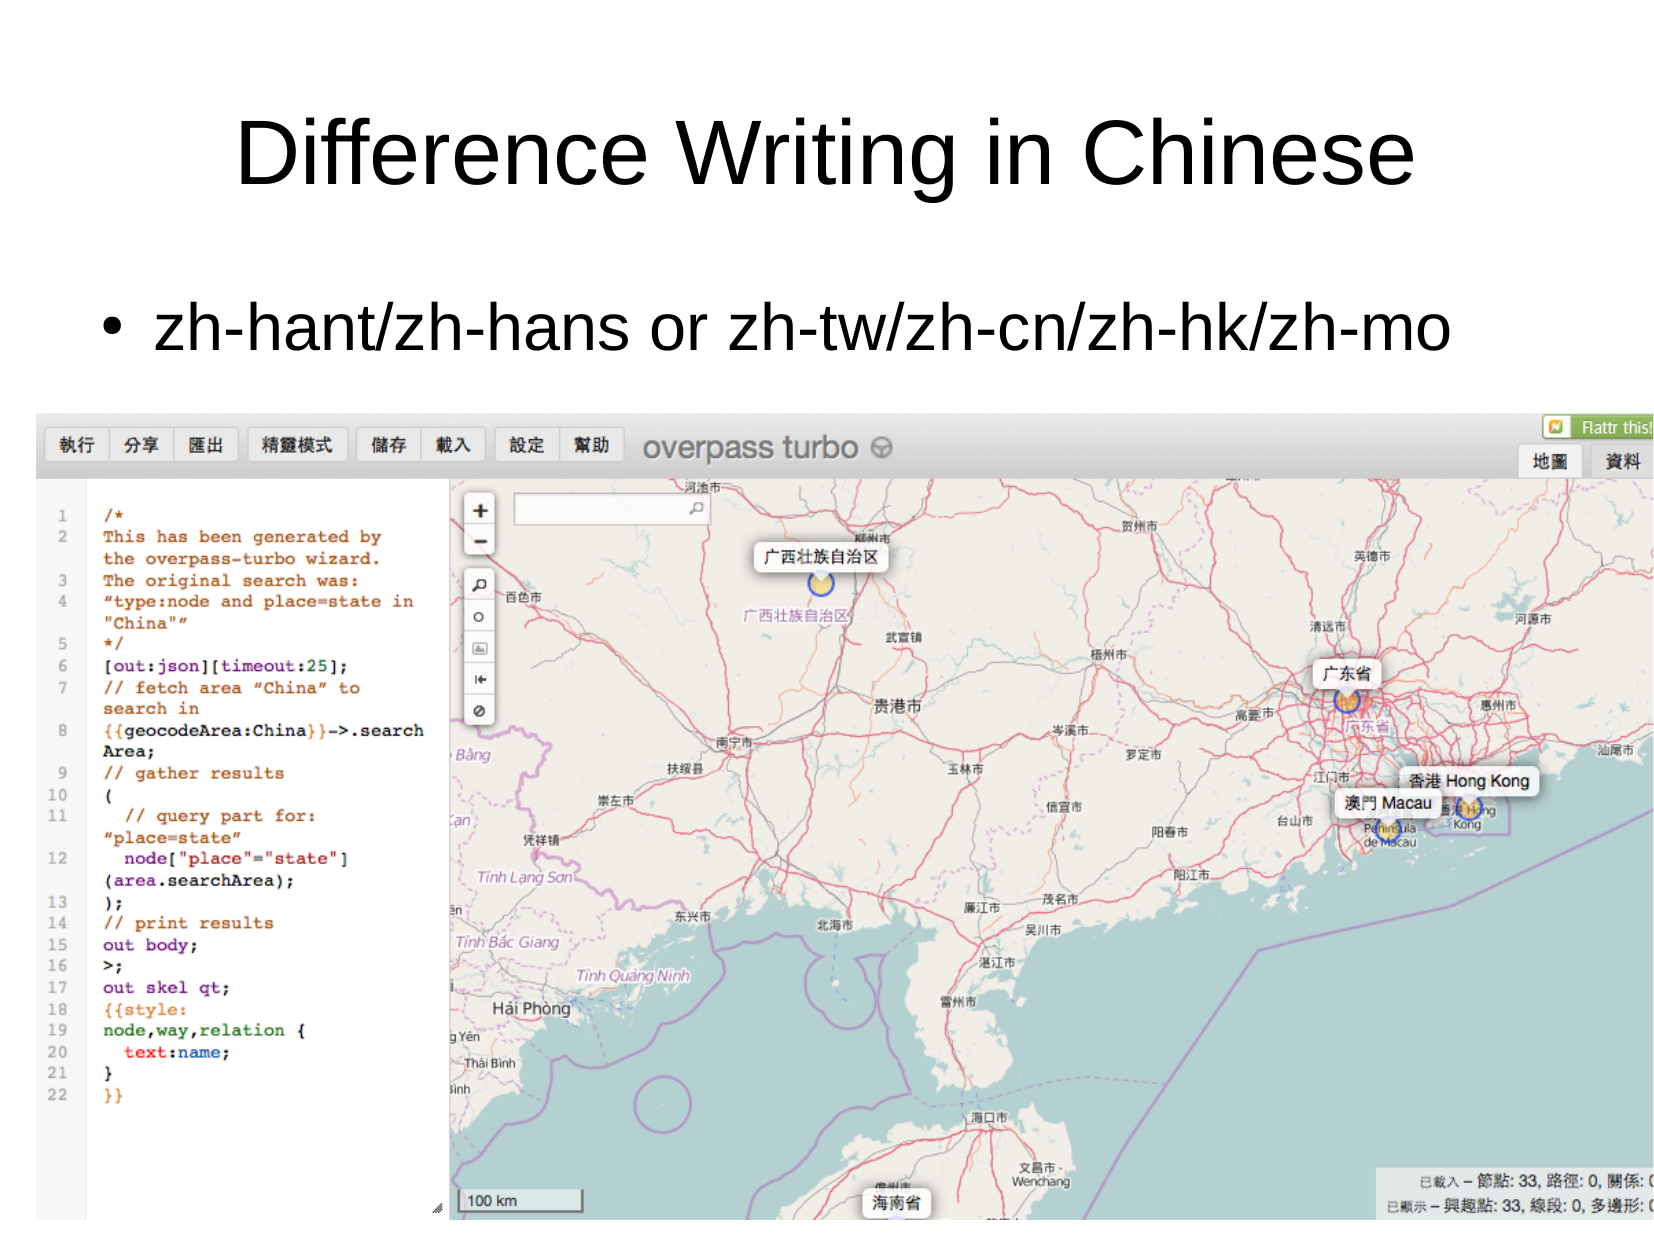

# Difference Writing in Chinese
zh-hant/zh-hans or zh-tw/zh-cn/zh-hk/zh-mo